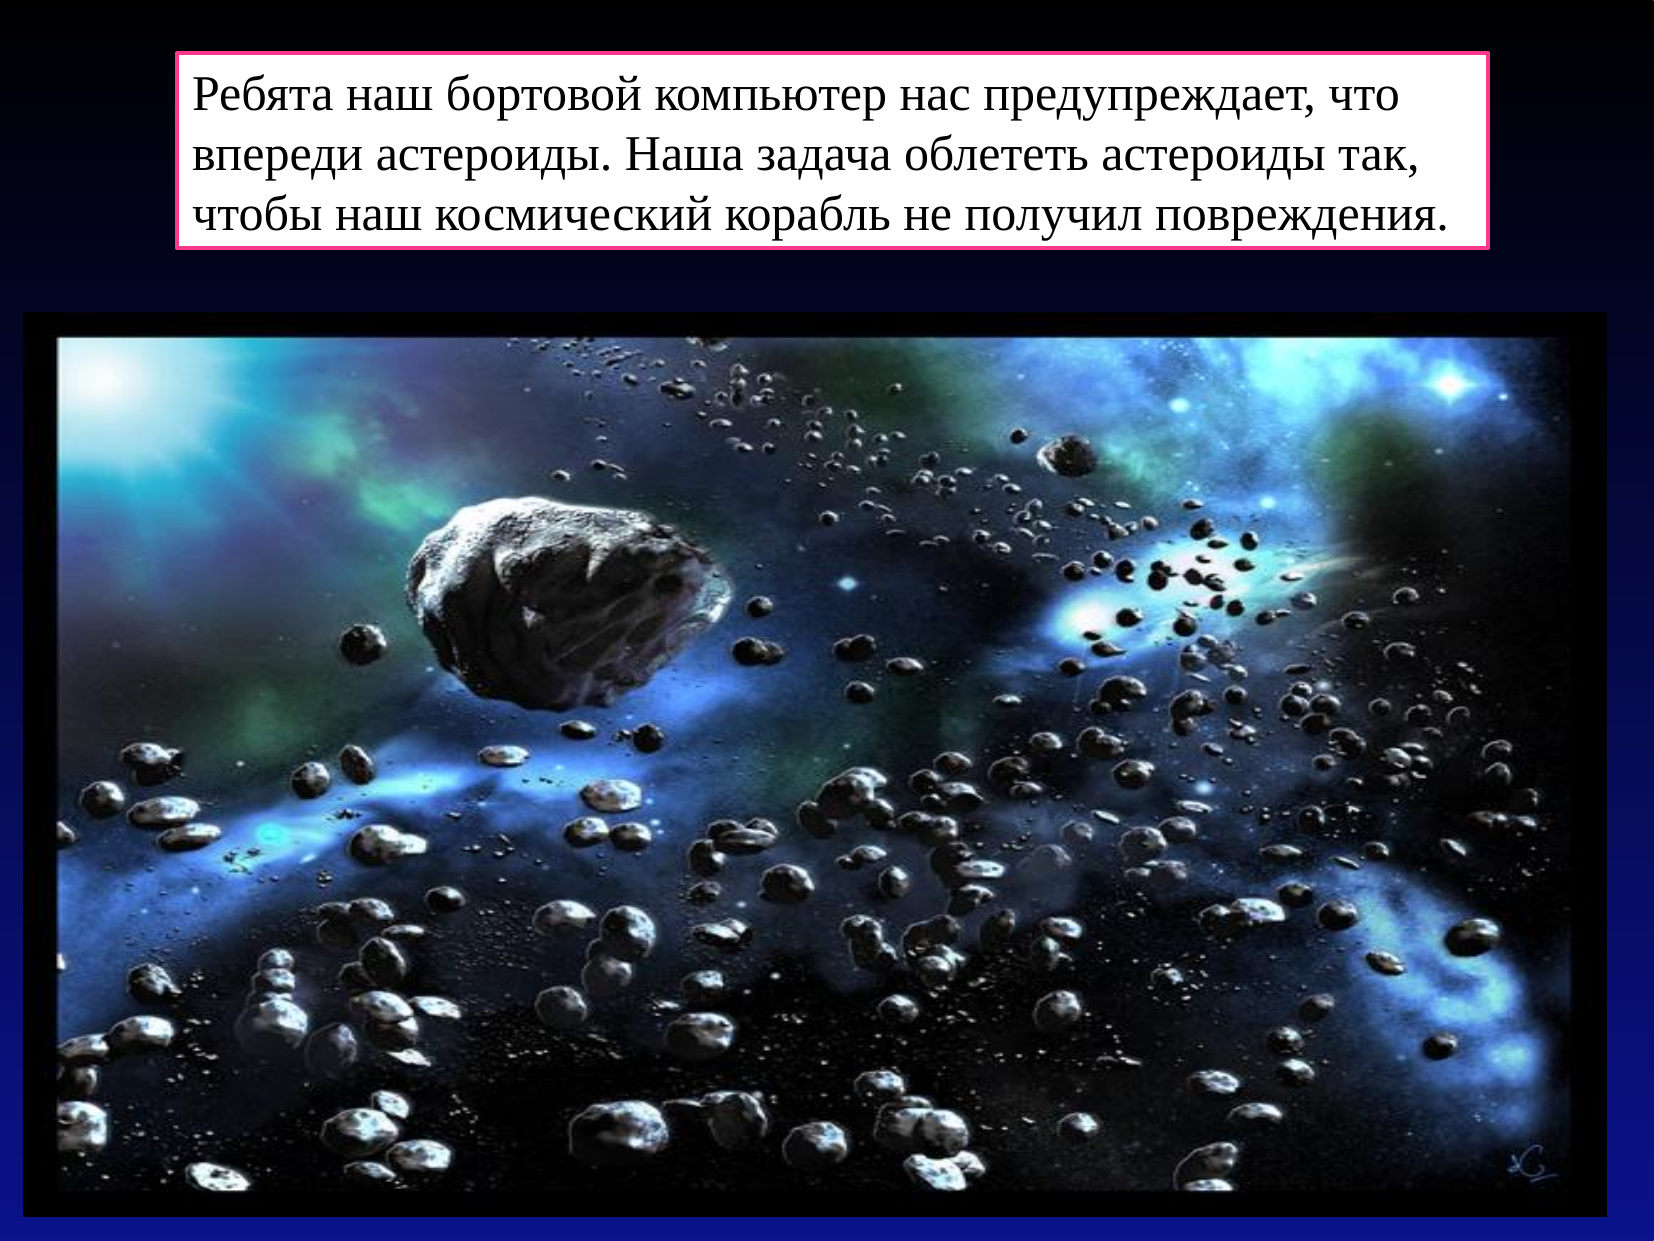

Ребята наш бортовой компьютер нас предупреждает, что впереди астероиды. Наша задача облететь астероиды так, чтобы наш космический корабль не получил повреждения.